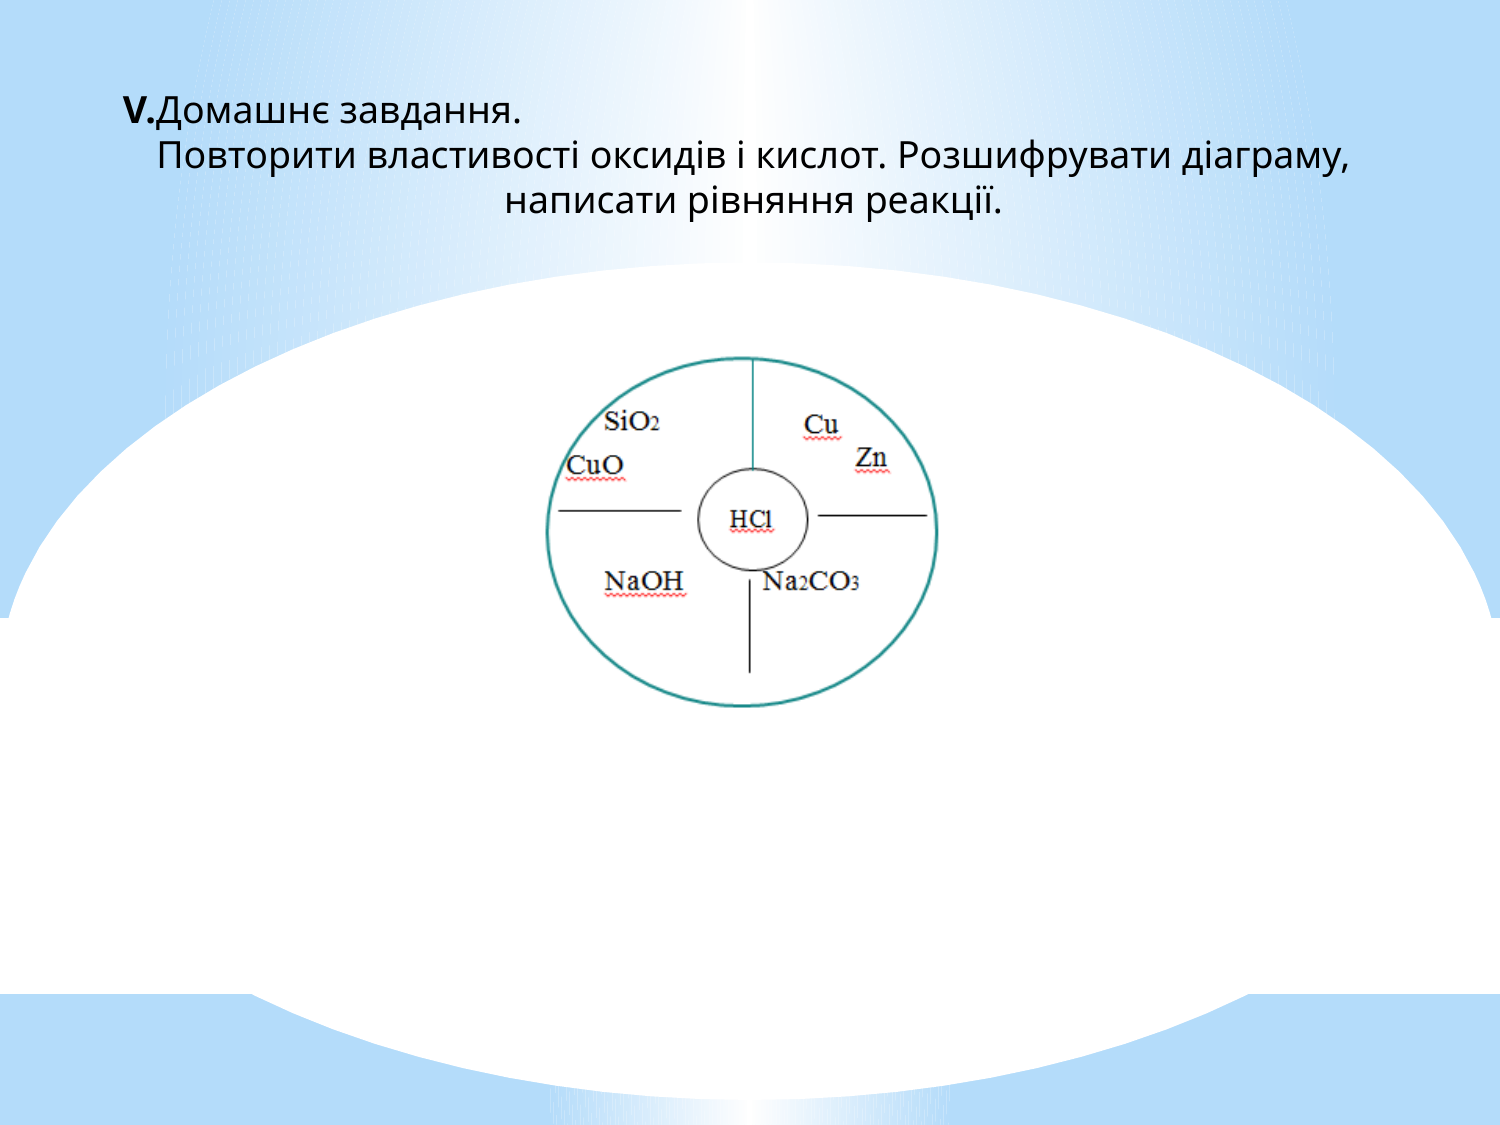

# V.Домашнє завдання.
Повторити властивості оксидів і кислот. Розшифрувати діаграму, написати рівняння реакції.